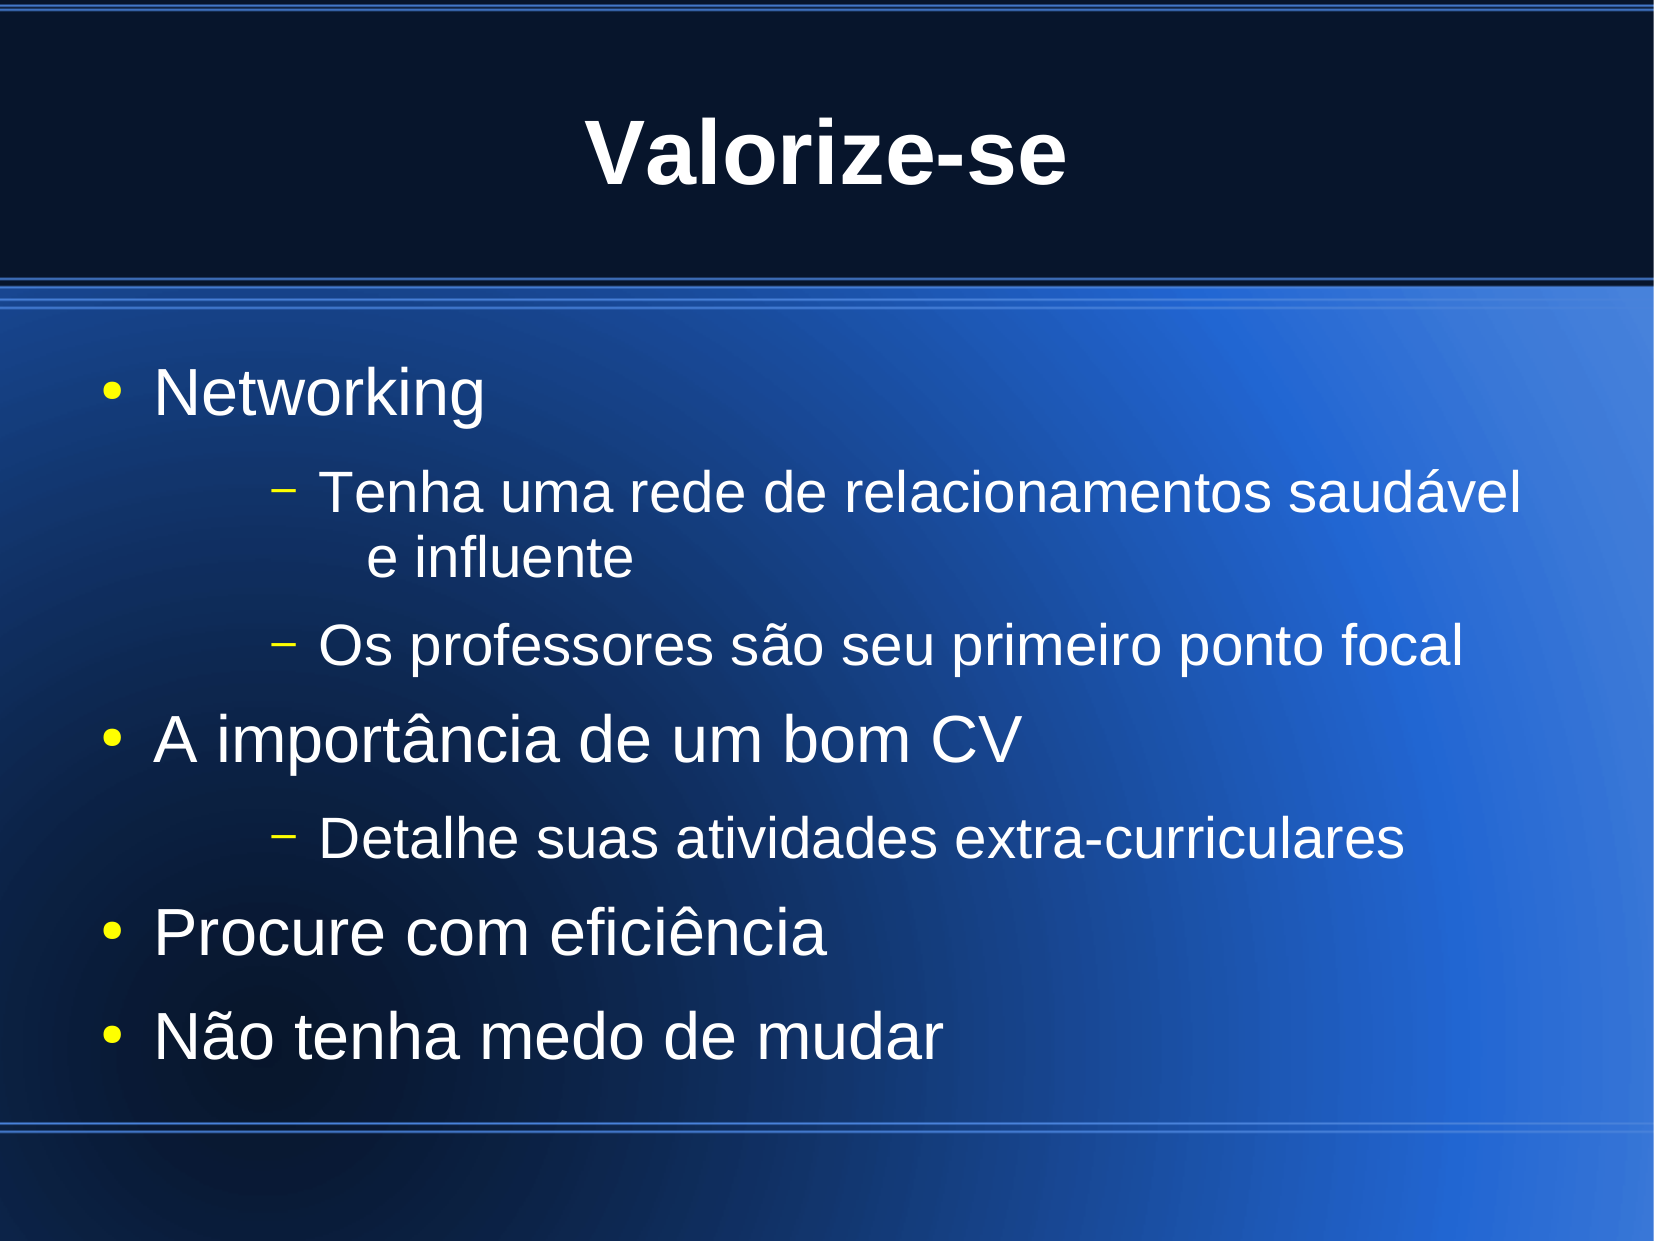

# Valorize-se
Networking
Tenha uma rede de relacionamentos saudável e influente
Os professores são seu primeiro ponto focal
A importância de um bom CV
Detalhe suas atividades extra-curriculares
Procure com eficiência
Não tenha medo de mudar